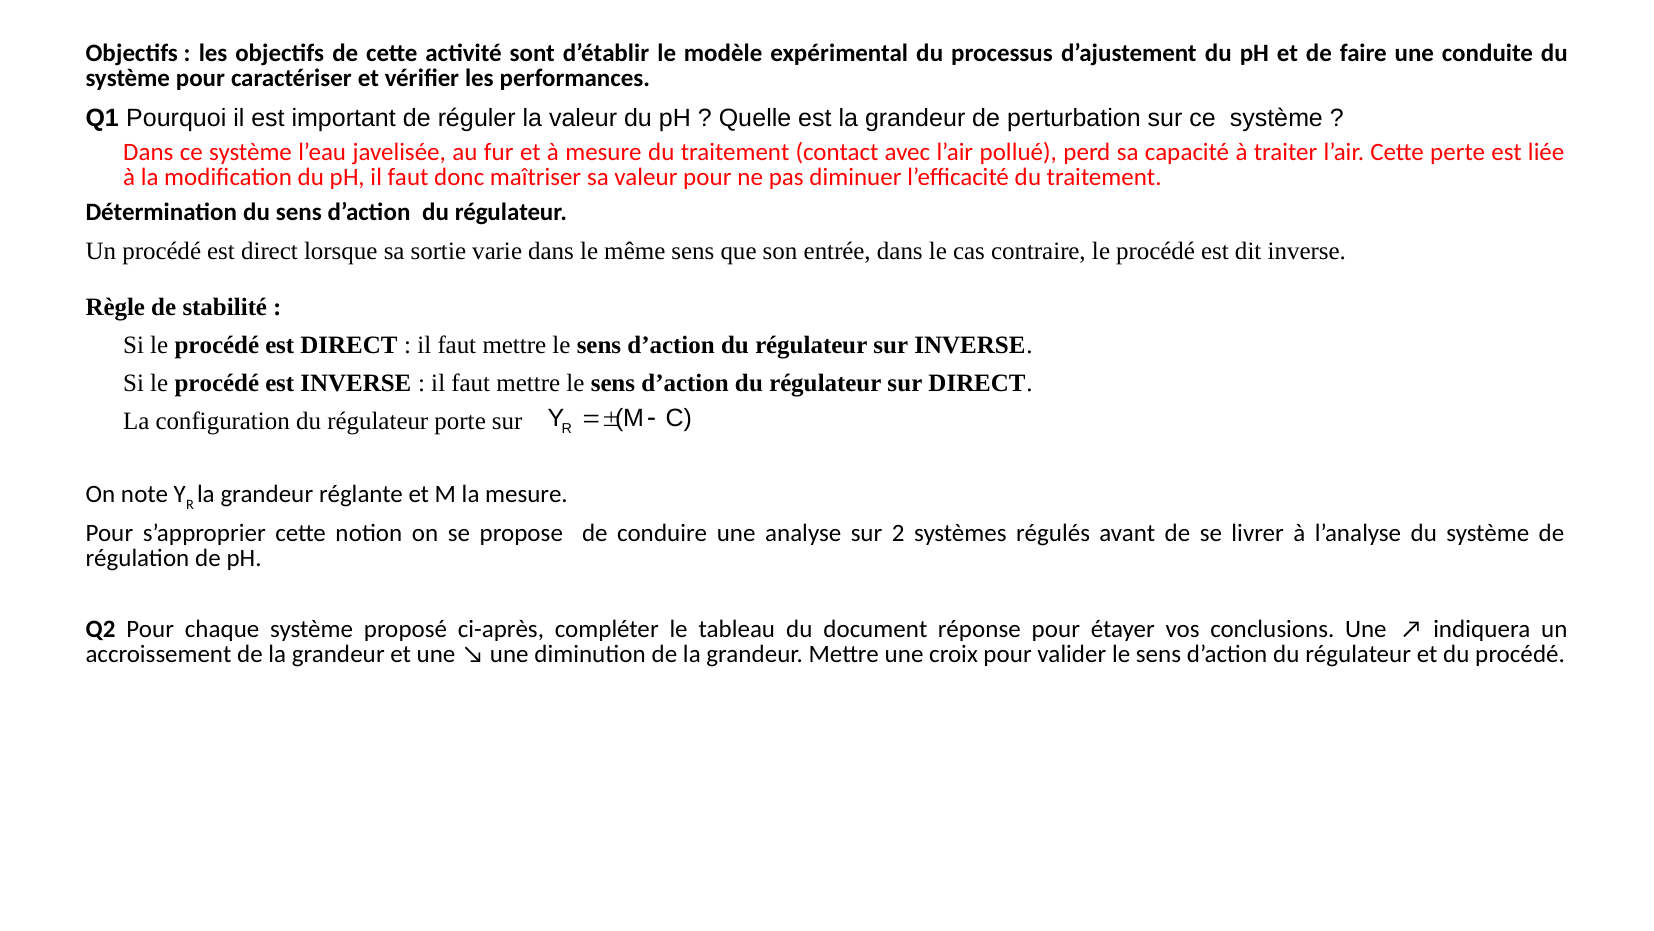

Objectifs : les objectifs de cette activité sont d’établir le modèle expérimental du processus d’ajustement du pH et de faire une conduite du système pour caractériser et vérifier les performances.
Q1 Pourquoi il est important de réguler la valeur du pH ? Quelle est la grandeur de perturbation sur ce système ?
Dans ce système l’eau javelisée, au fur et à mesure du traitement (contact avec l’air pollué), perd sa capacité à traiter l’air. Cette perte est liée à la modification du pH, il faut donc maîtriser sa valeur pour ne pas diminuer l’efficacité du traitement.
Détermination du sens d’action du régulateur.
Un procédé est direct lorsque sa sortie varie dans le même sens que son entrée, dans le cas contraire, le procédé est dit inverse.
Règle de stabilité :
Si le procédé est DIRECT : il faut mettre le sens d’action du régulateur sur INVERSE.
Si le procédé est INVERSE : il faut mettre le sens d’action du régulateur sur DIRECT.
La configuration du régulateur porte sur
On note YR la grandeur réglante et M la mesure.
Pour s’approprier cette notion on se propose de conduire une analyse sur 2 systèmes régulés avant de se livrer à l’analyse du système de régulation de pH.
Q2 Pour chaque système proposé ci-après, compléter le tableau du document réponse pour étayer vos conclusions. Une ↗ indiquera un accroissement de la grandeur et une ↘ une diminution de la grandeur. Mettre une croix pour valider le sens d’action du régulateur et du procédé.